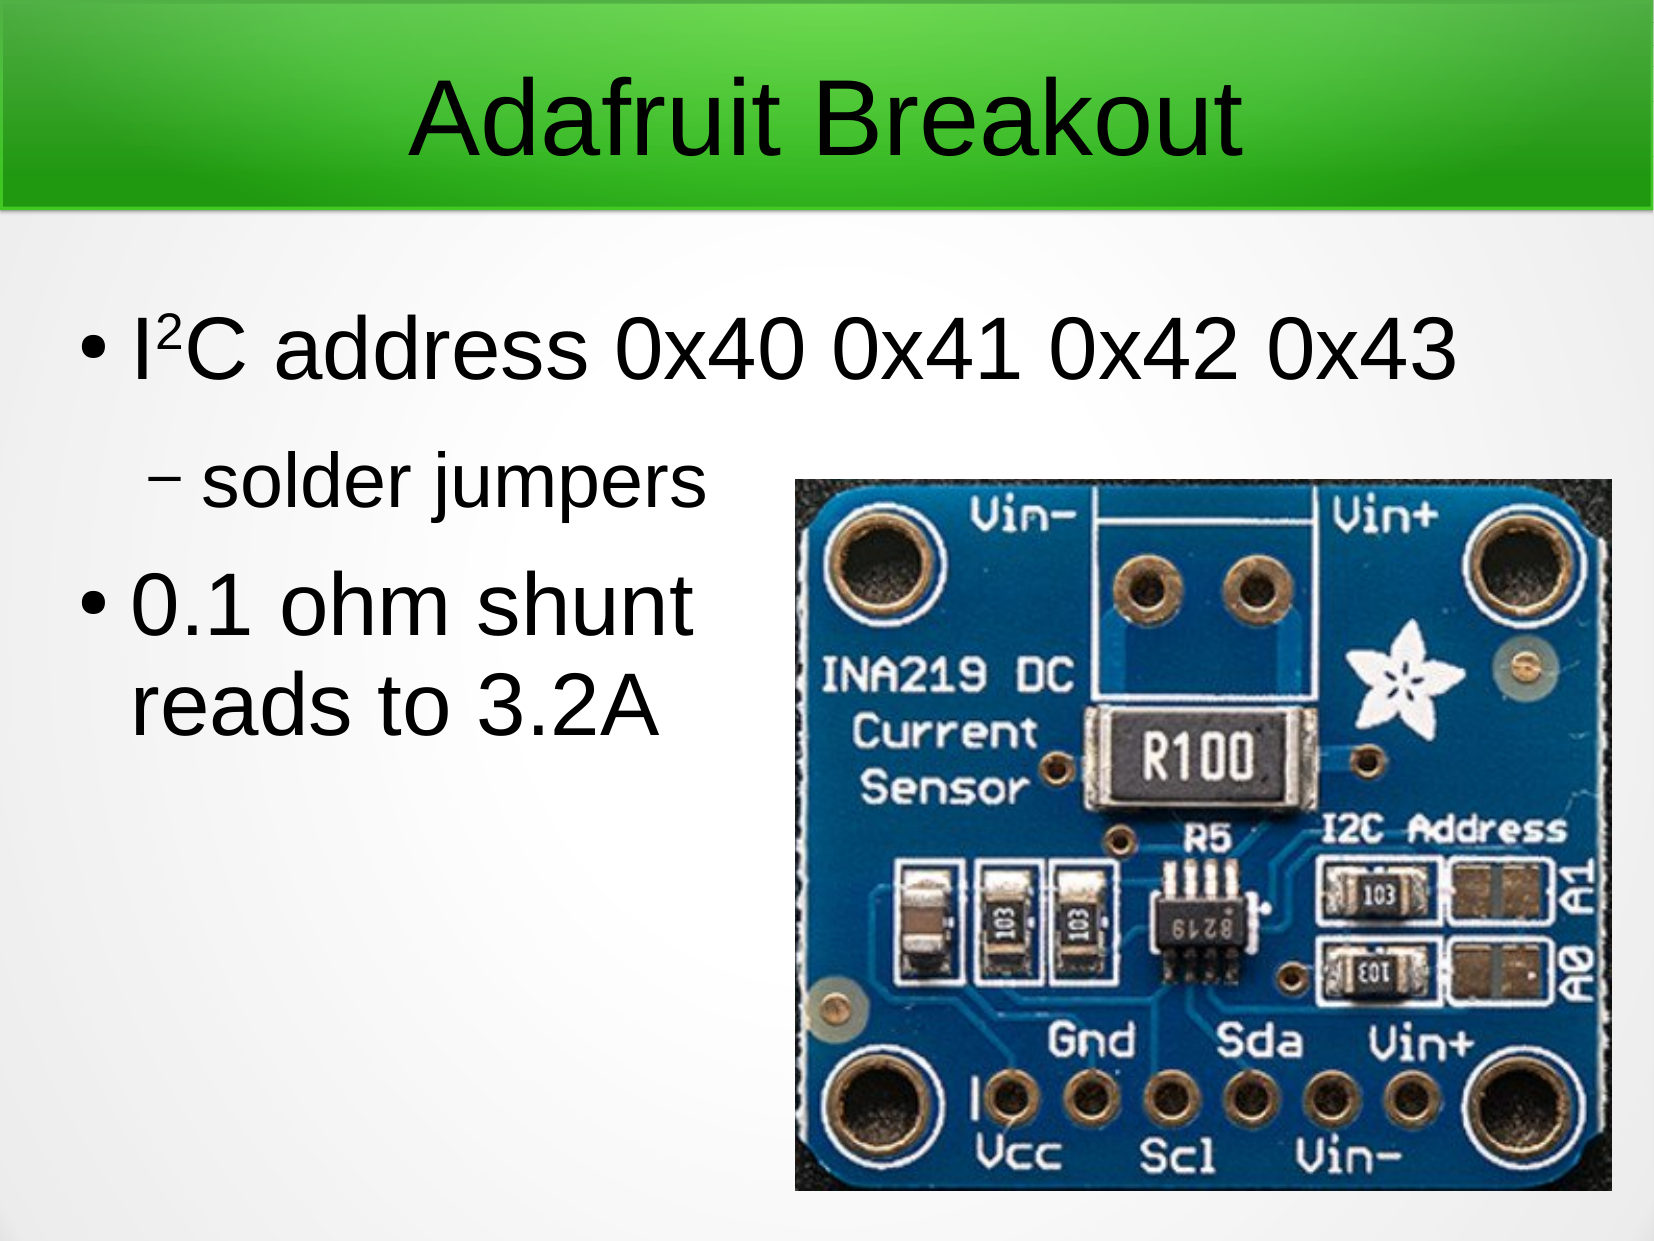

# Adafruit Breakout
I2C address 0x40 0x41 0x42 0x43
solder jumpers
0.1 ohm shunt
reads to 3.2A